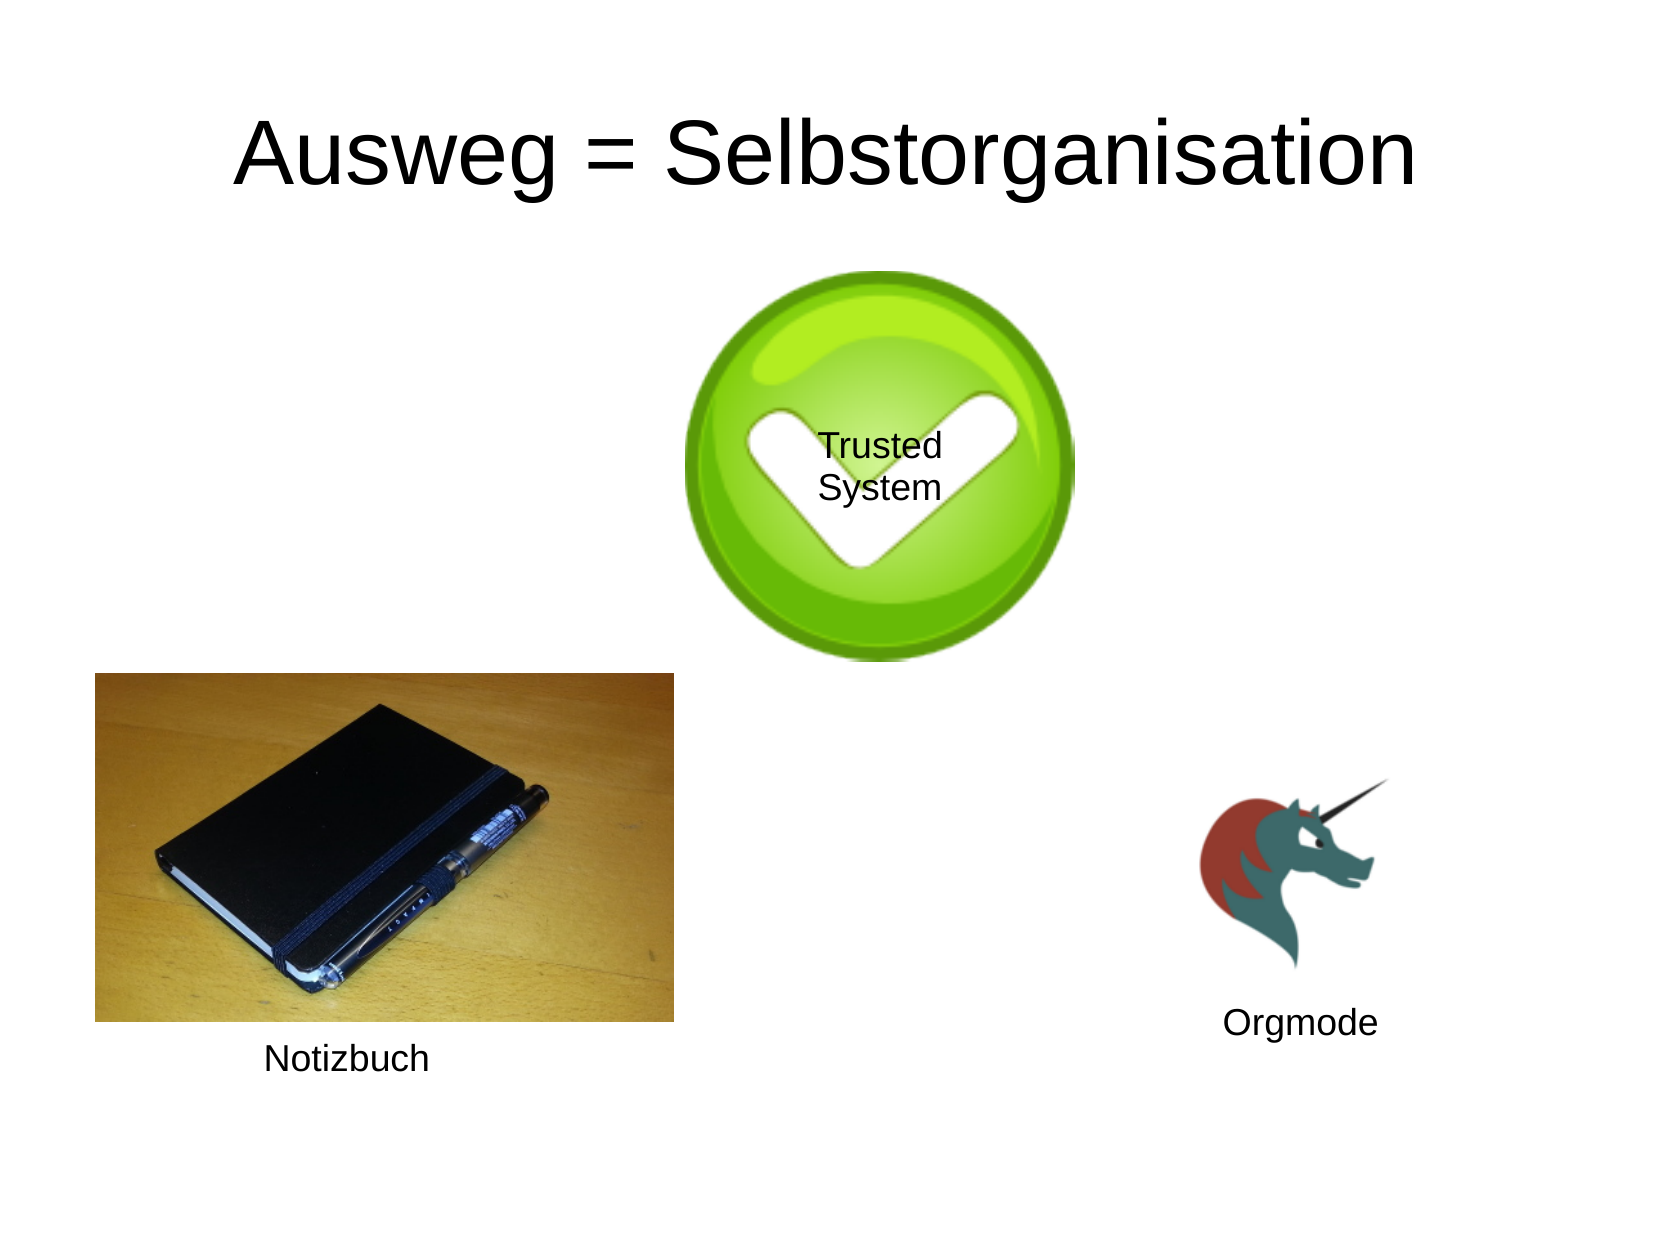

# Ausweg = Selbstorganisation
Trusted
System
Orgmode
Notizbuch